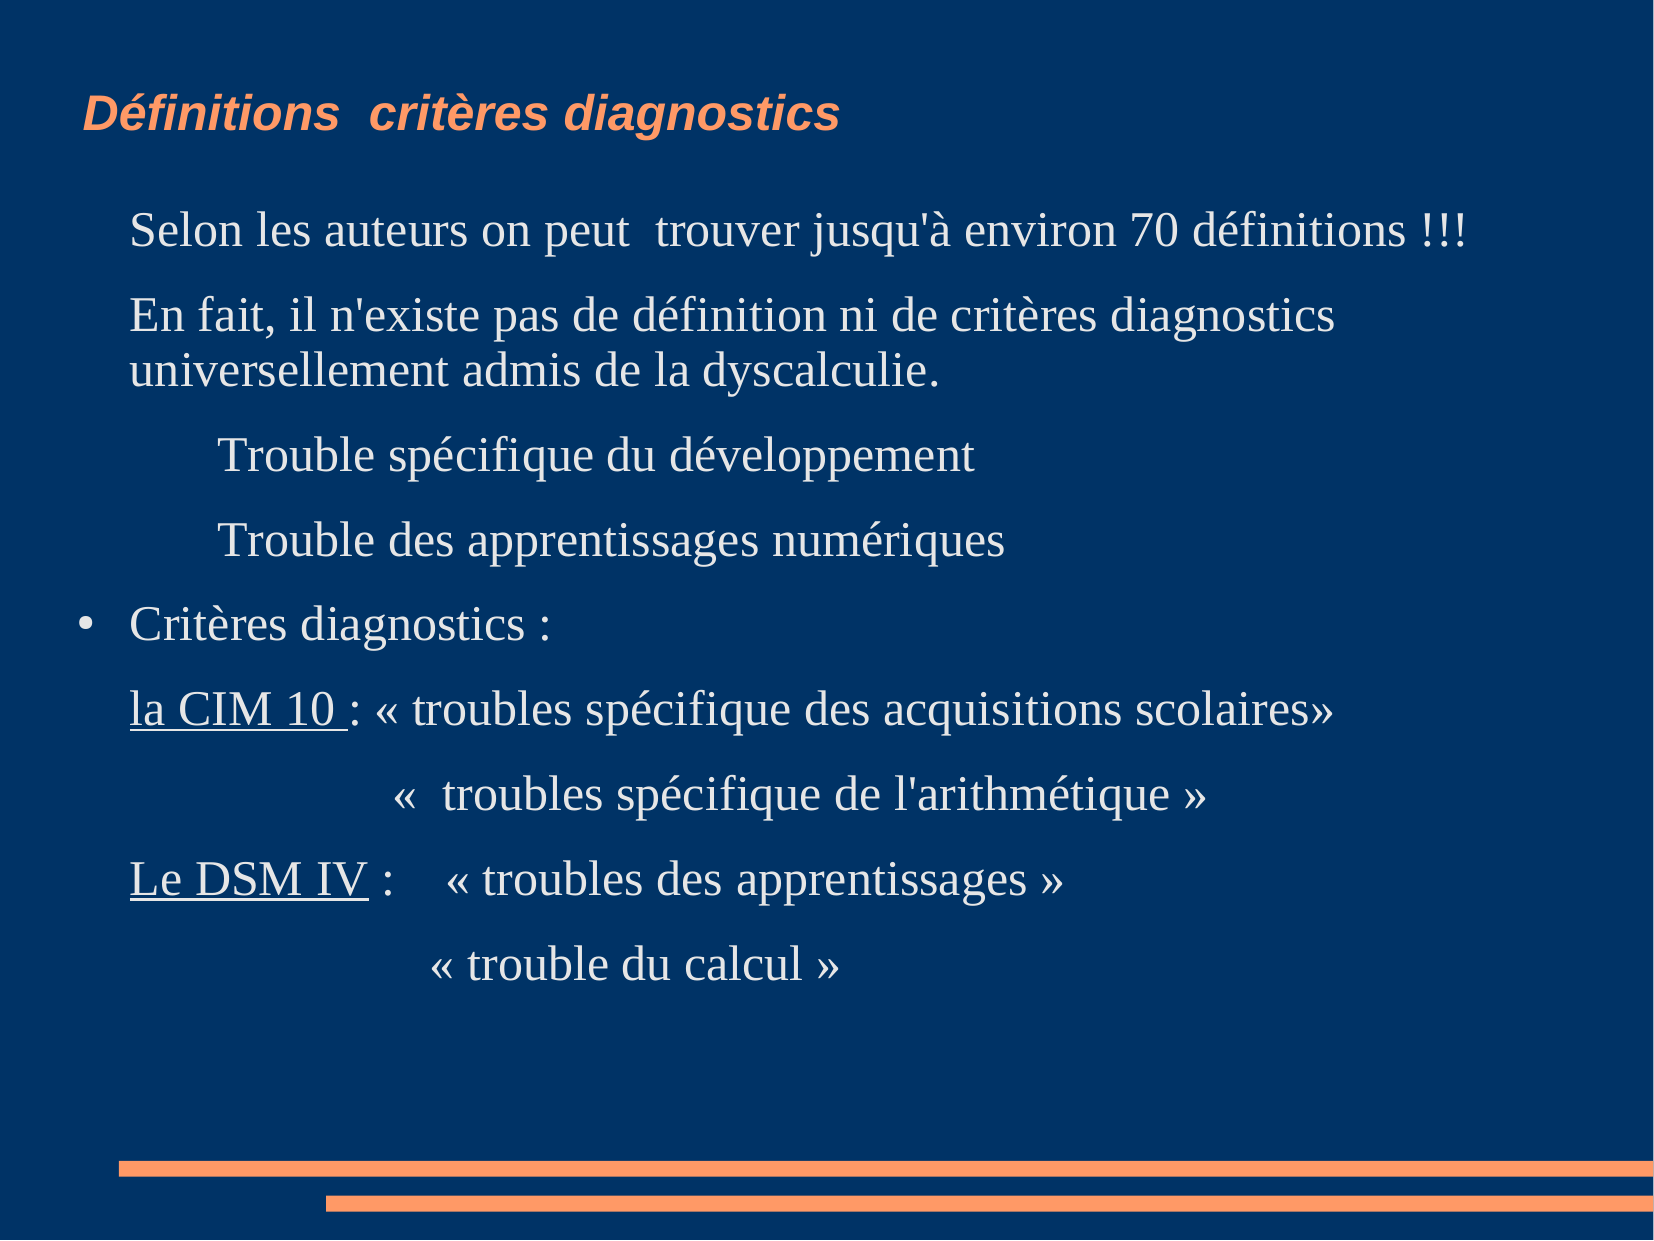

# Définitions critères diagnostics
Selon les auteurs on peut trouver jusqu'à environ 70 définitions !!!
En fait, il n'existe pas de définition ni de critères diagnostics universellement admis de la dyscalculie.
 Trouble spécifique du développement
 Trouble des apprentissages numériques
Critères diagnostics :
la CIM 10 : « troubles spécifique des acquisitions scolaires»
 «  troubles spécifique de l'arithmétique »
Le DSM IV : « troubles des apprentissages »
 « trouble du calcul »